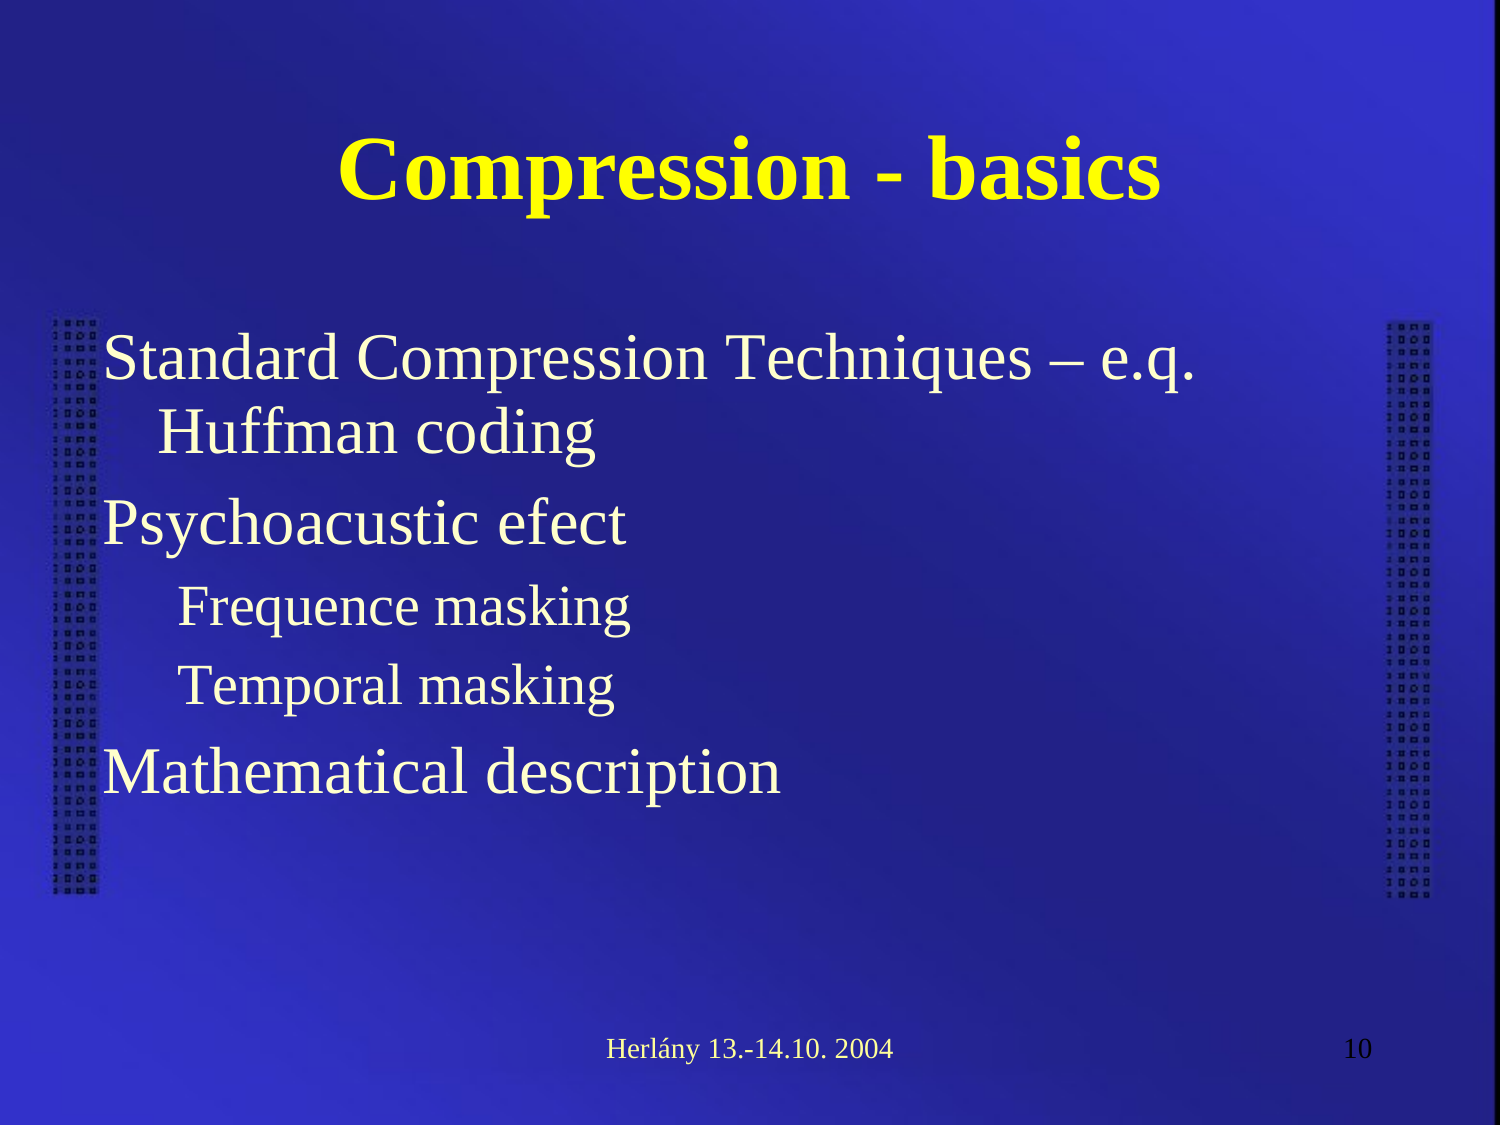

# Compression - basics
Standard Compression Techniques – e.q. Huffman coding
Psychoacustic efect
Frequence masking
Temporal masking
Mathematical description
Herlány 13.-14.10. 2004